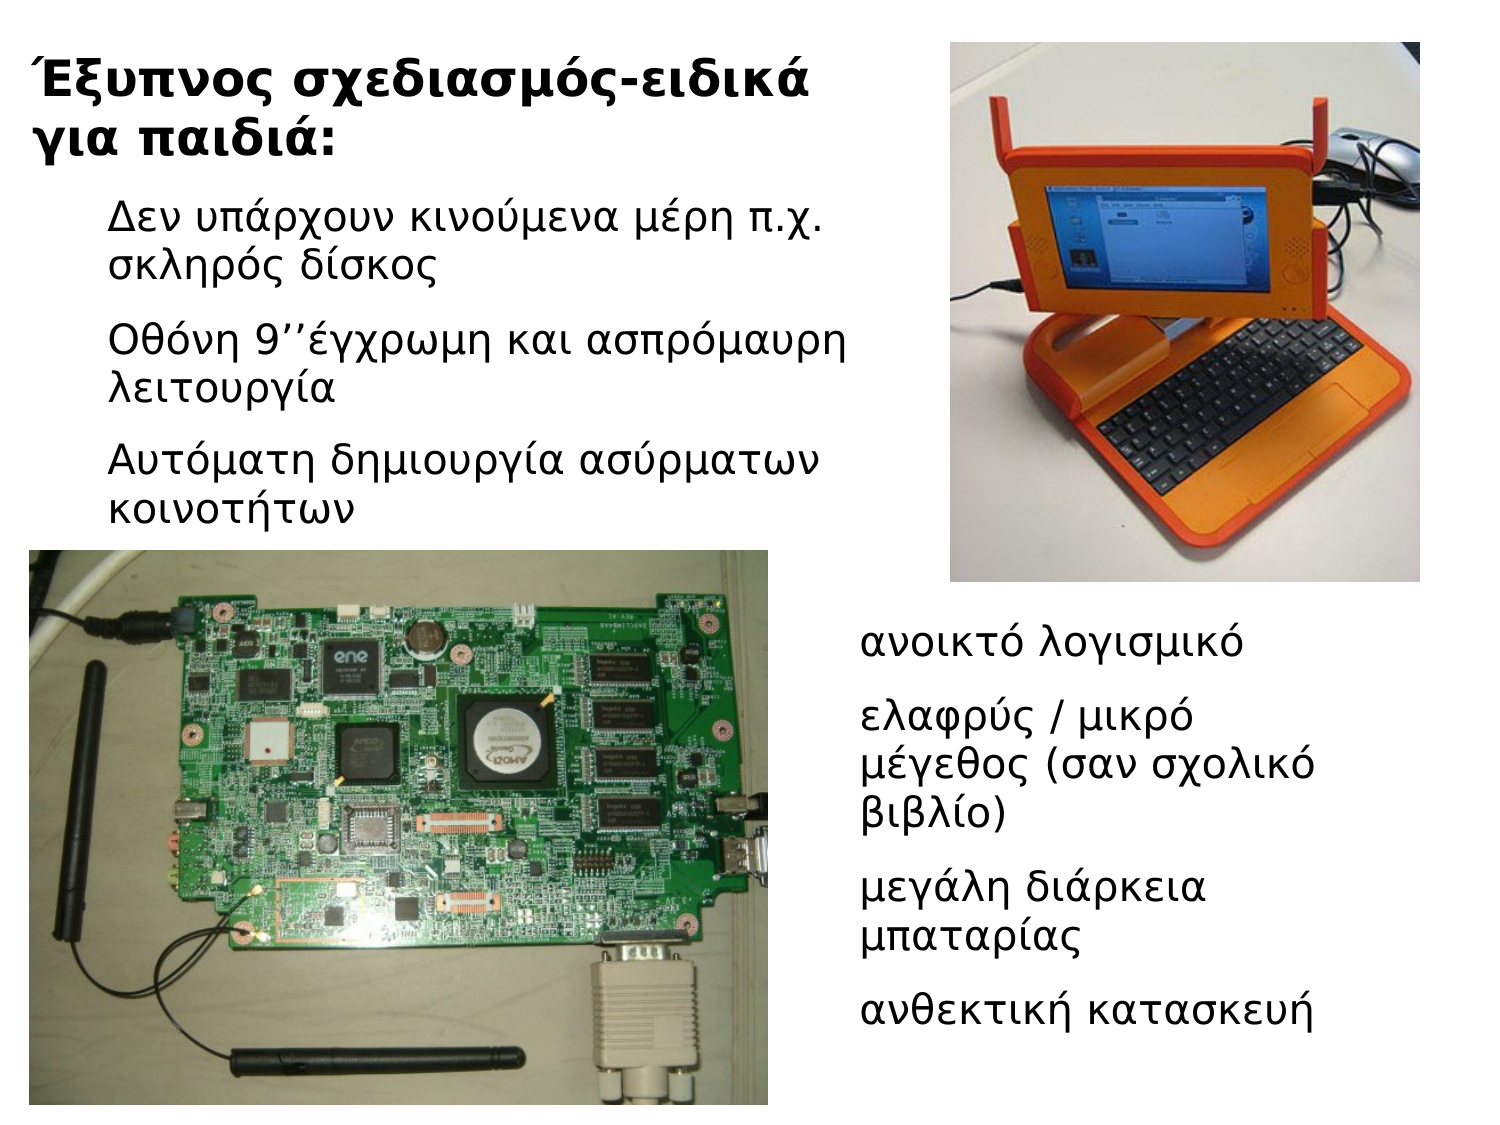

Έξυπνος σχεδιασμός-ειδικά για παιδιά:
Δεν υπάρχουν κινούμενα μέρη π.χ. σκληρός δίσκος
Οθόνη 9’’έγχρωμη και ασπρόμαυρη λειτουργία
Αυτόματη δημιουργία ασύρματων κοινοτήτων
ανοικτό λογισμικό
ελαφρύς / μικρό μέγεθος (σαν σχολικό βιβλίο)
μεγάλη διάρκεια μπαταρίας
ανθεκτική κατασκευή